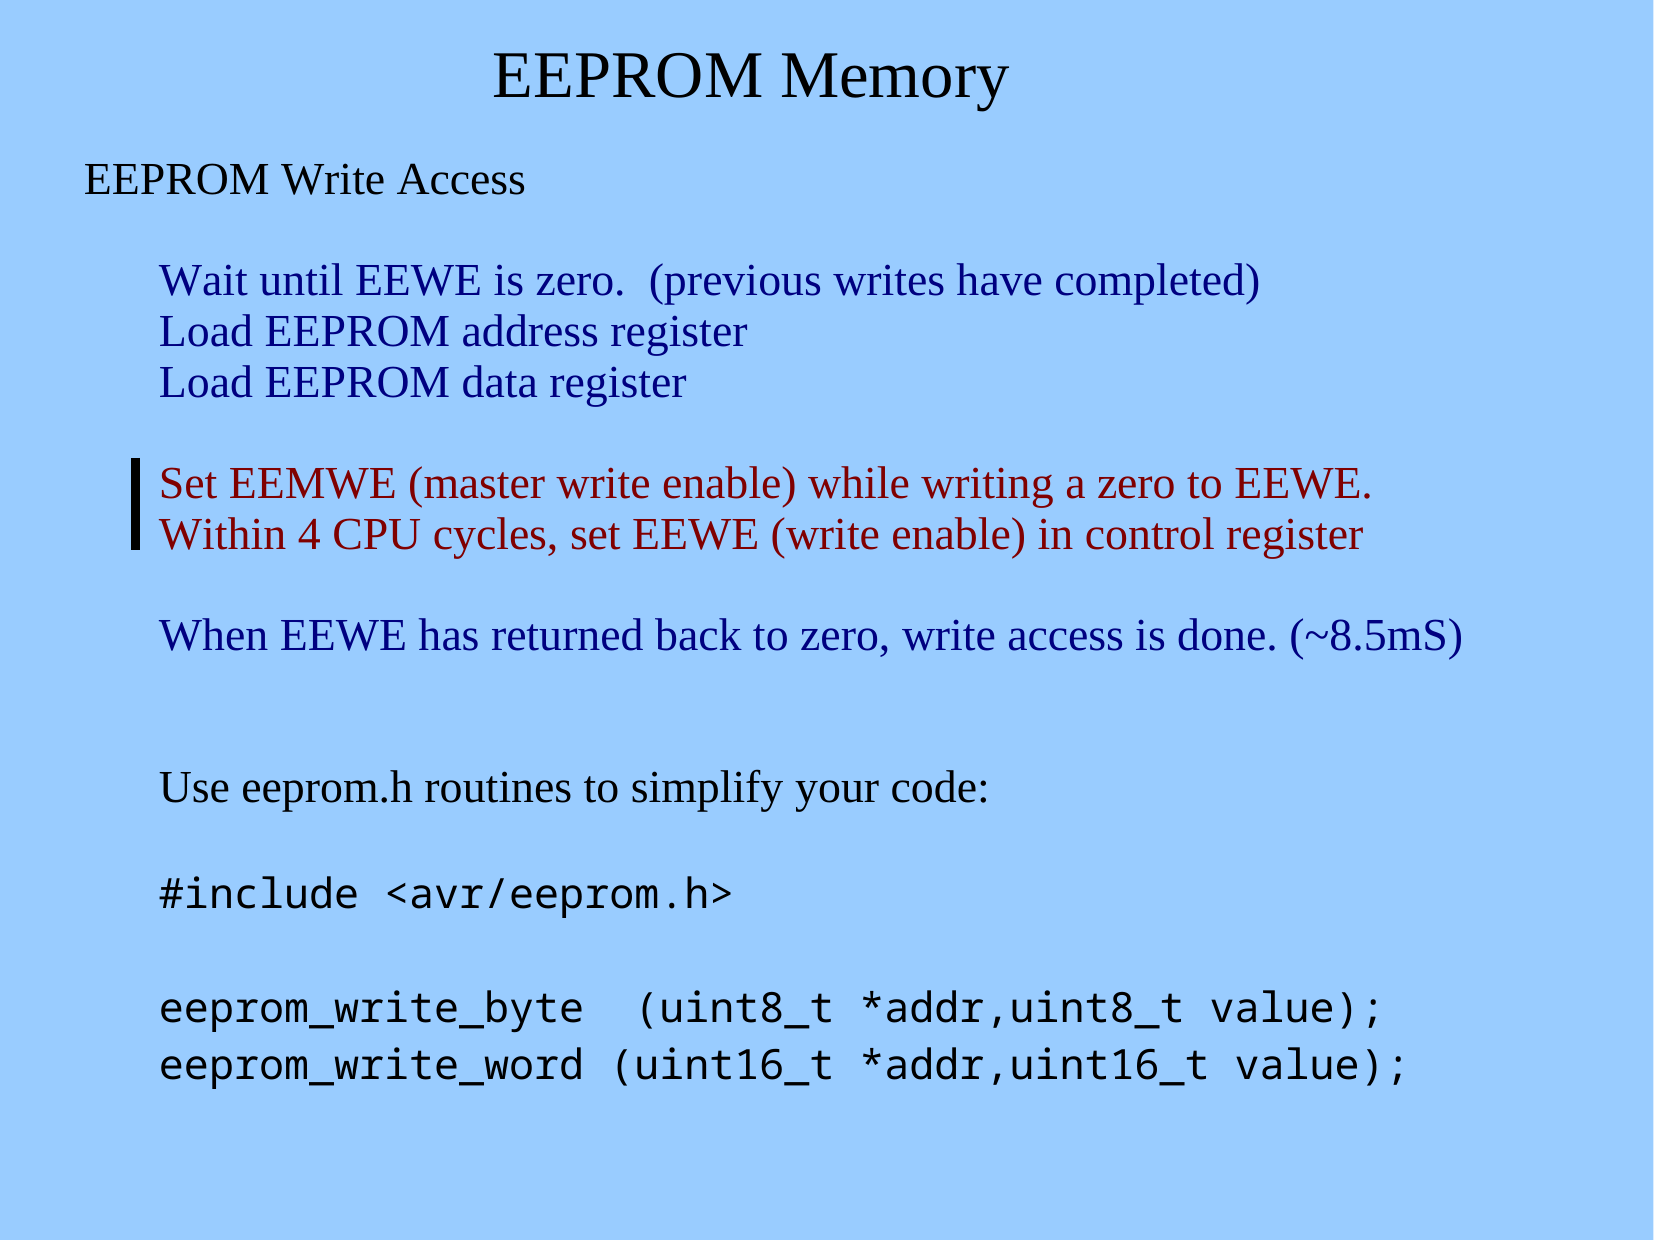

EEPROM Memory
EEPROM Write Access
	Wait until EEWE is zero. (previous writes have completed)
	Load EEPROM address register
	Load EEPROM data register
	Set EEMWE (master write enable) while writing a zero to EEWE.
	Within 4 CPU cycles, set EEWE (write enable) in control register
	When EEWE has returned back to zero, write access is done. (~8.5mS)
	Use eeprom.h routines to simplify your code:
	#include <avr/eeprom.h>
	eeprom_write_byte (uint8_t *addr,uint8_t value);
	eeprom_write_word (uint16_t *addr,uint16_t value);